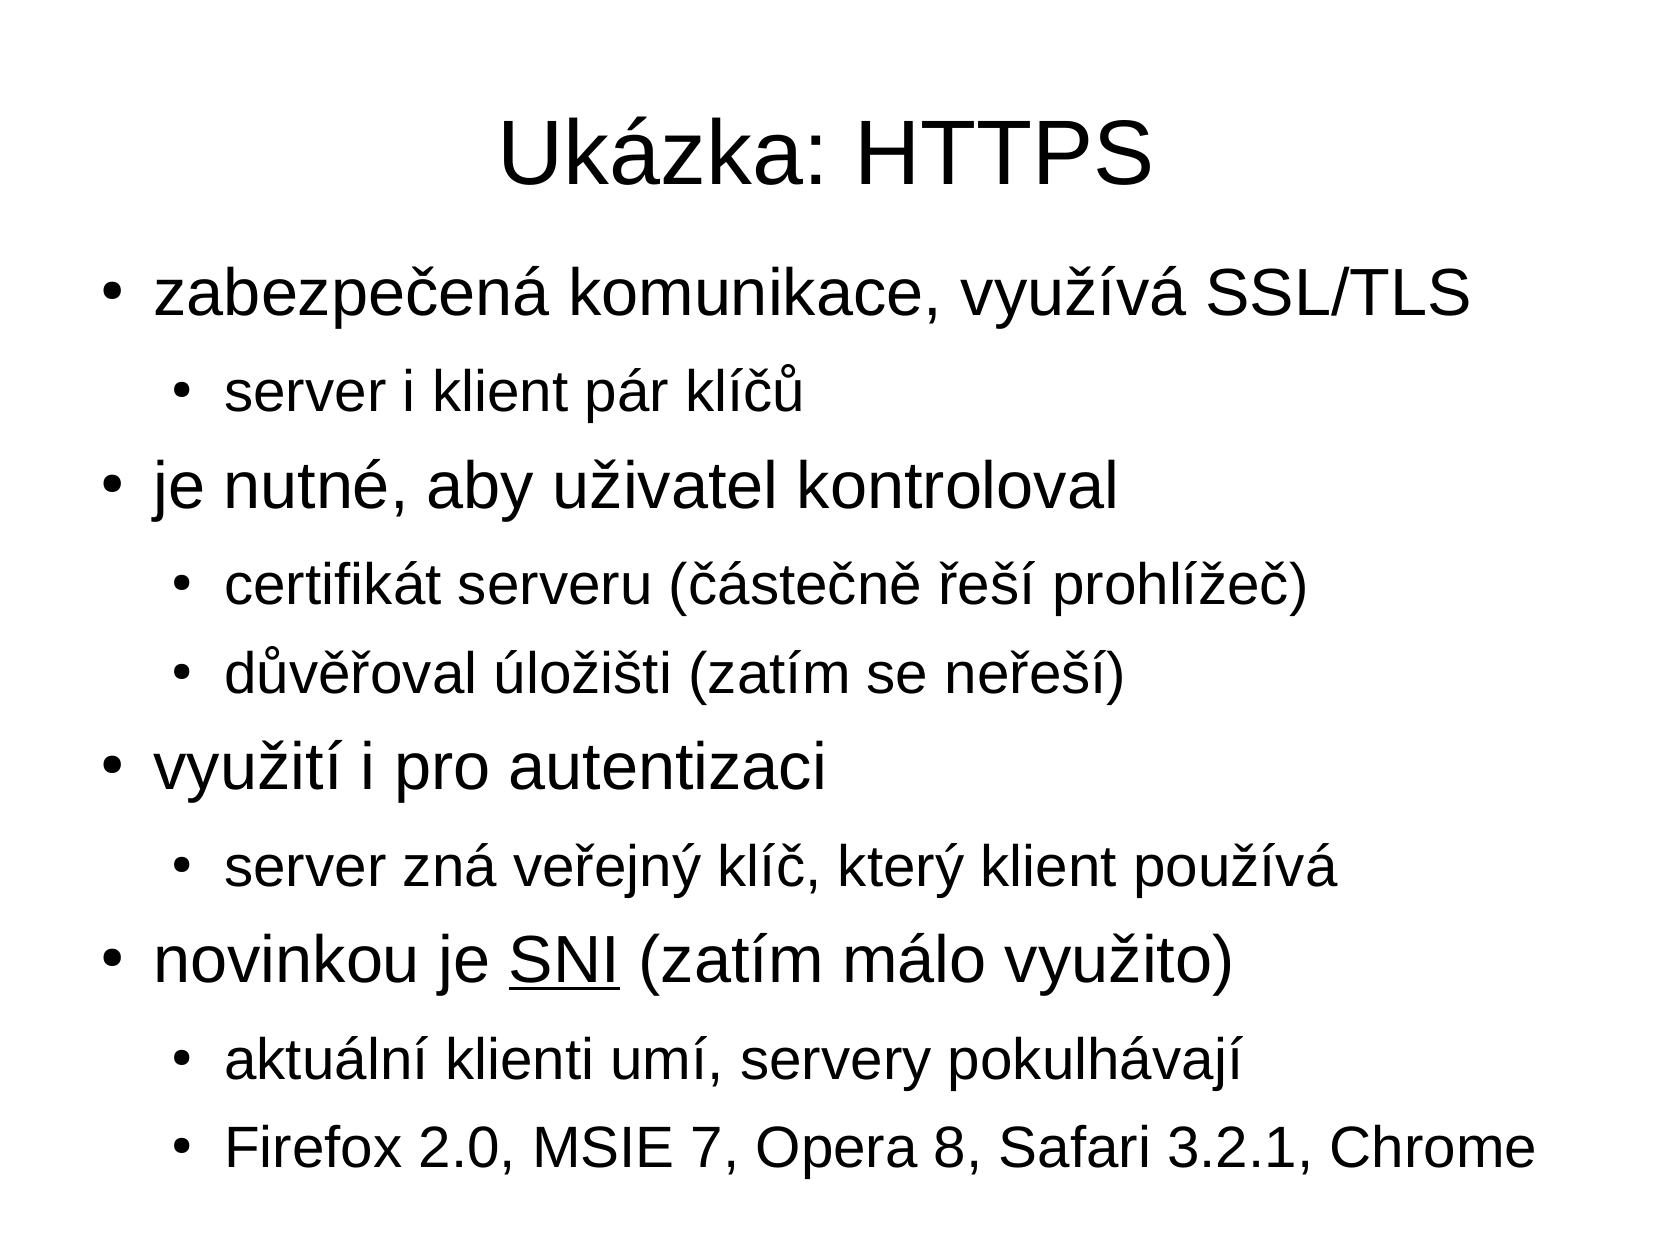

# Ukázka: HTTPS
zabezpečená komunikace, využívá SSL/TLS
server i klient pár klíčů
je nutné, aby uživatel kontroloval
certifikát serveru (částečně řeší prohlížeč)
důvěřoval úložišti (zatím se neřeší)
využití i pro autentizaci
server zná veřejný klíč, který klient používá
novinkou je SNI (zatím málo využito)
aktuální klienti umí, servery pokulhávají
Firefox 2.0, MSIE 7, Opera 8, Safari 3.2.1, Chrome